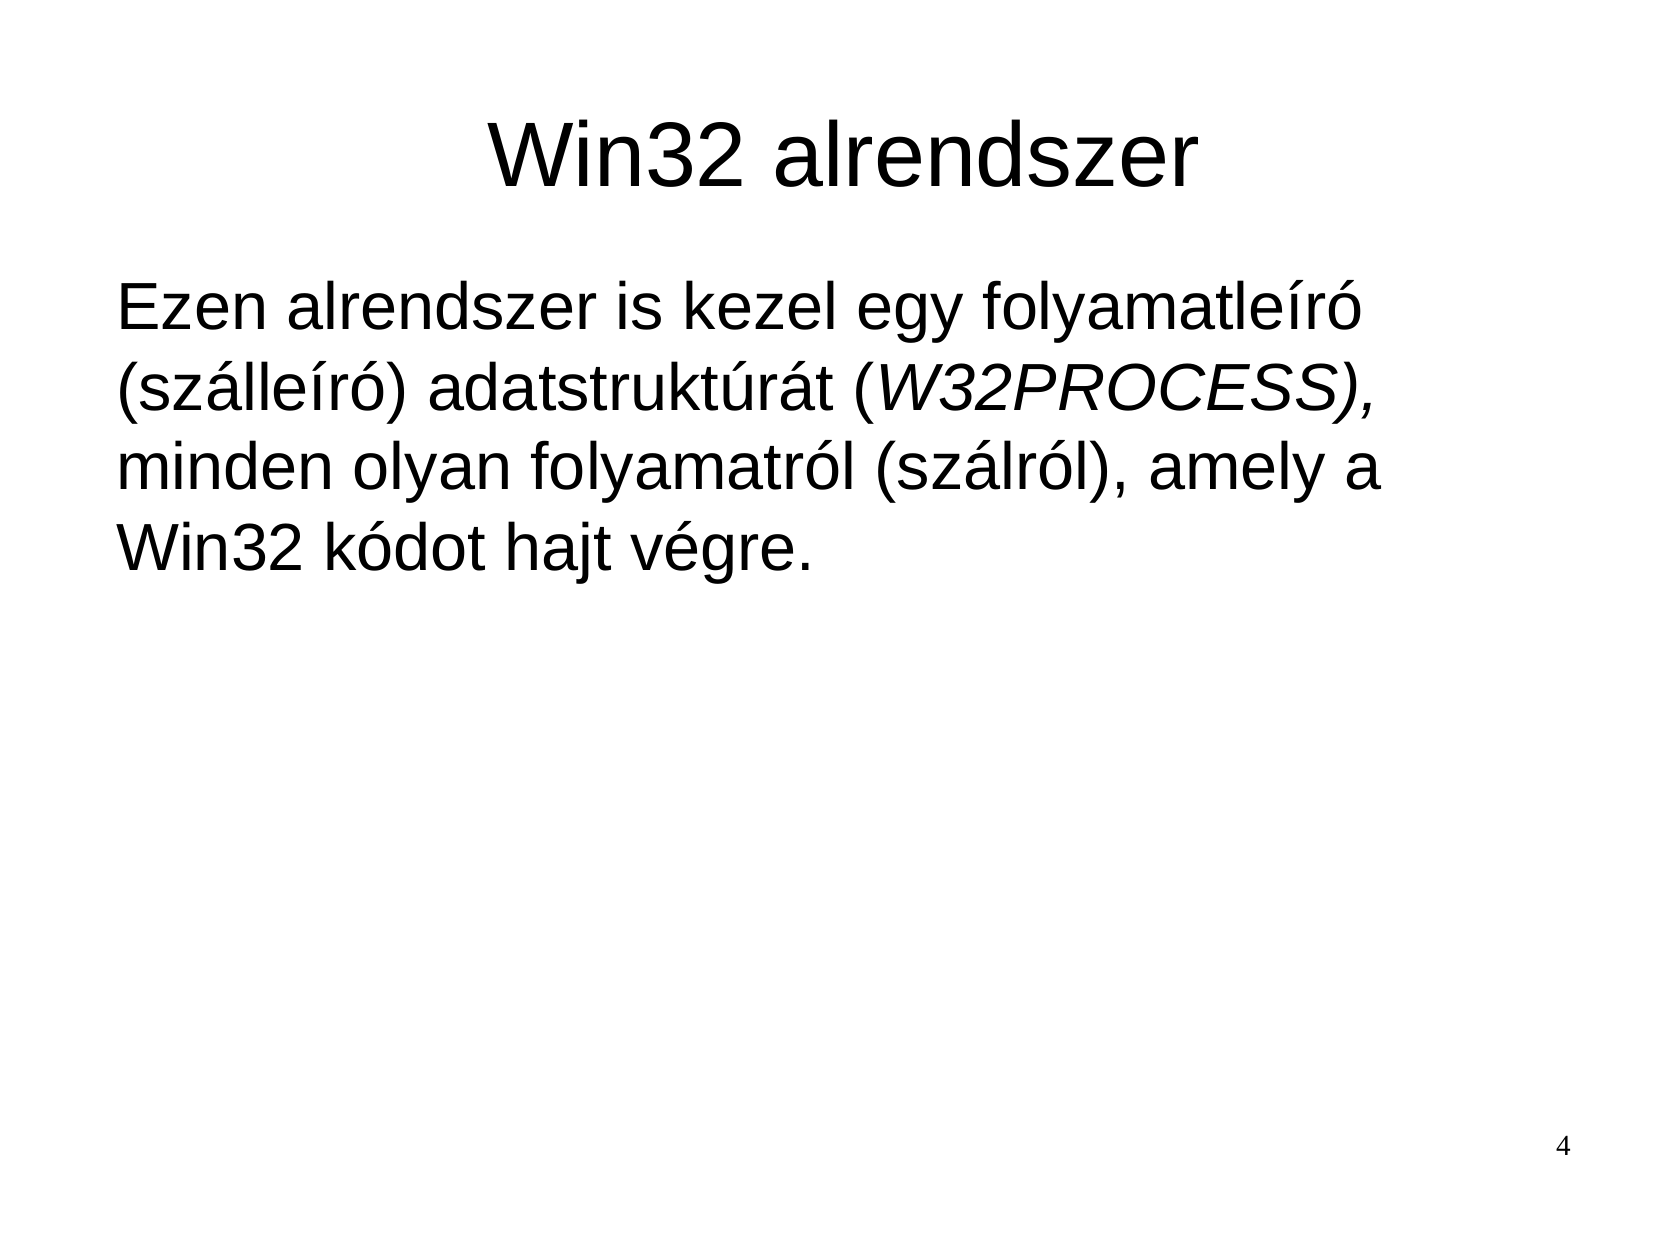

# Win32 alrendszer
Ezen alrendszer is kezel egy folyamatleíró (szálleíró) adatstruktúrát (W32PROCESS), minden olyan folyamatról (szálról), amely a Win32 kódot hajt végre.
4